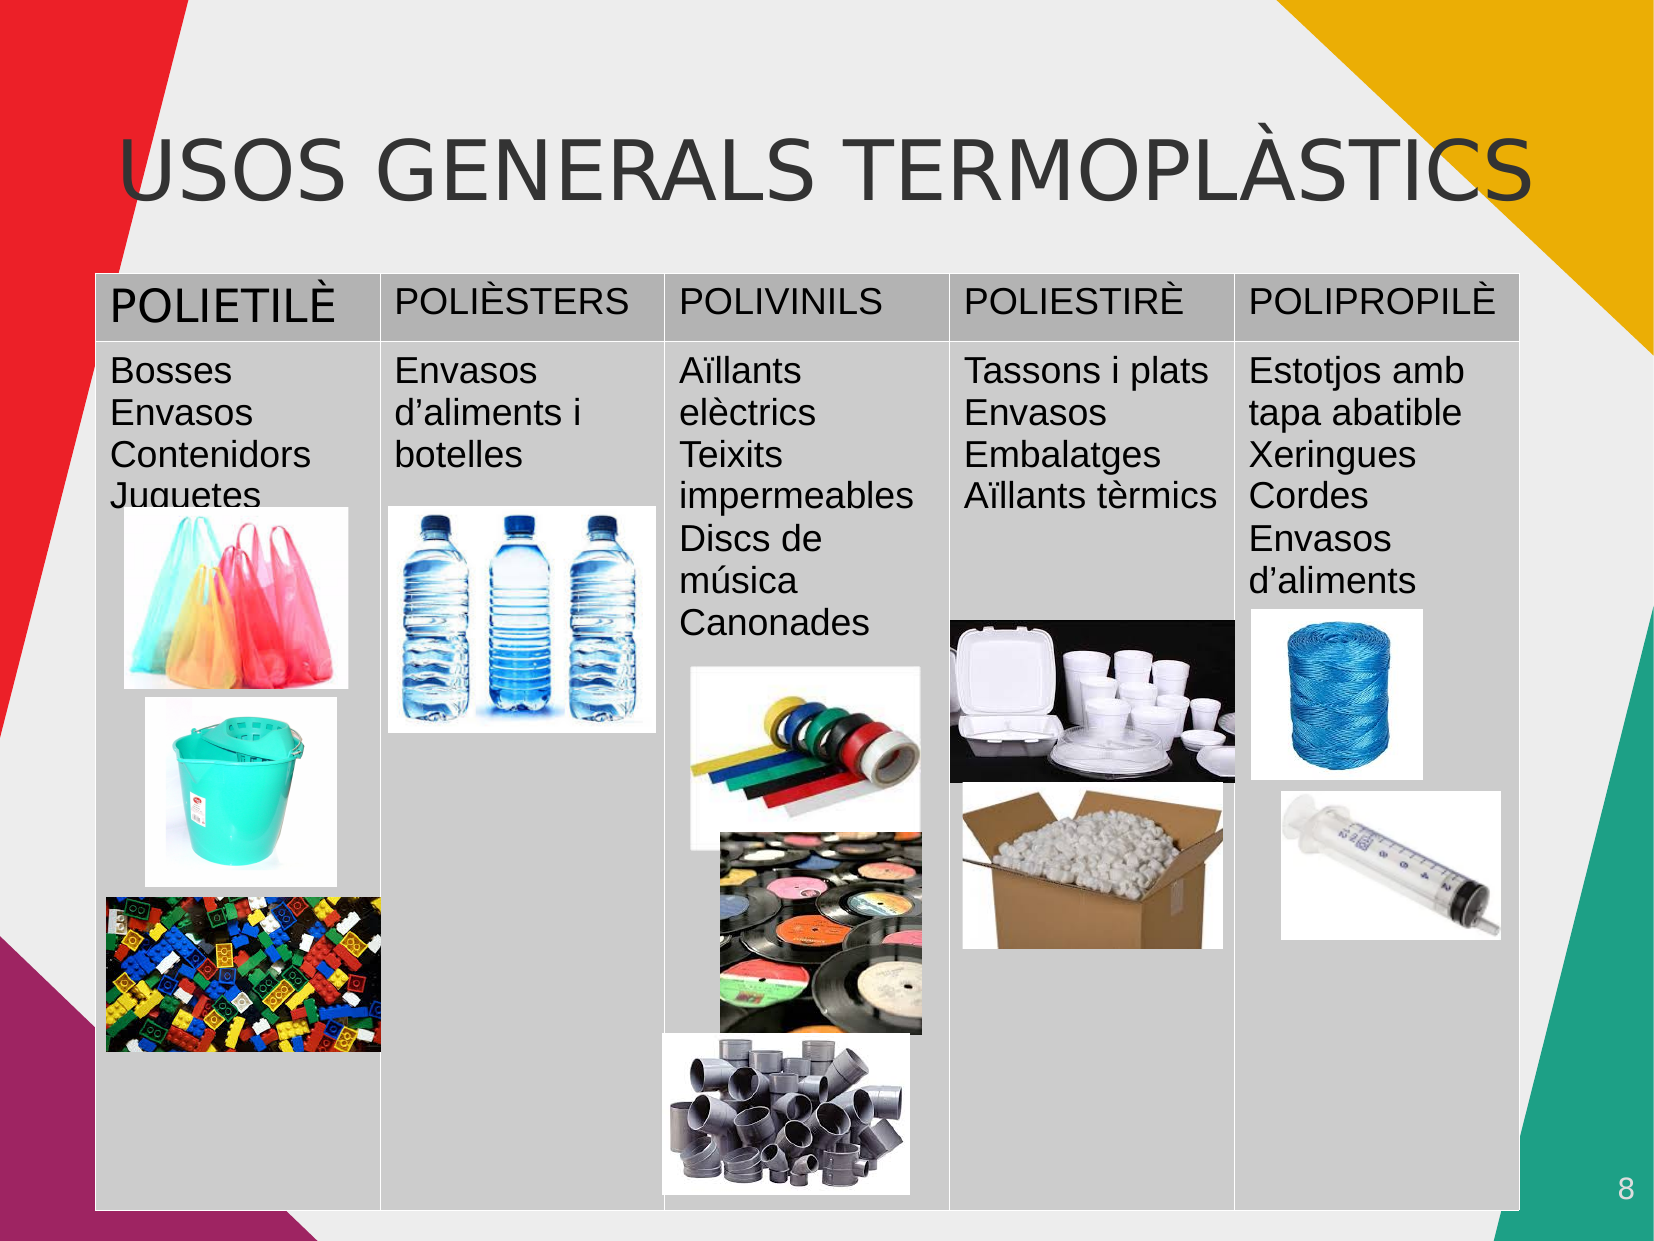

# USOS GENERALS TERMOPLÀSTICS
| POLIETILÈ | POLIÈSTERS | POLIVINILS | POLIESTIRÈ | POLIPROPILÈ |
| --- | --- | --- | --- | --- |
| Bosses Envasos Contenidors Juguetes | Envasos d’aliments i botelles | Aïllants elèctrics Teixits impermeables Discs de música Canonades | Tassons i plats Envasos Embalatges Aïllants tèrmics | Estotjos amb tapa abatible Xeringues Cordes Envasos d’aliments |
8